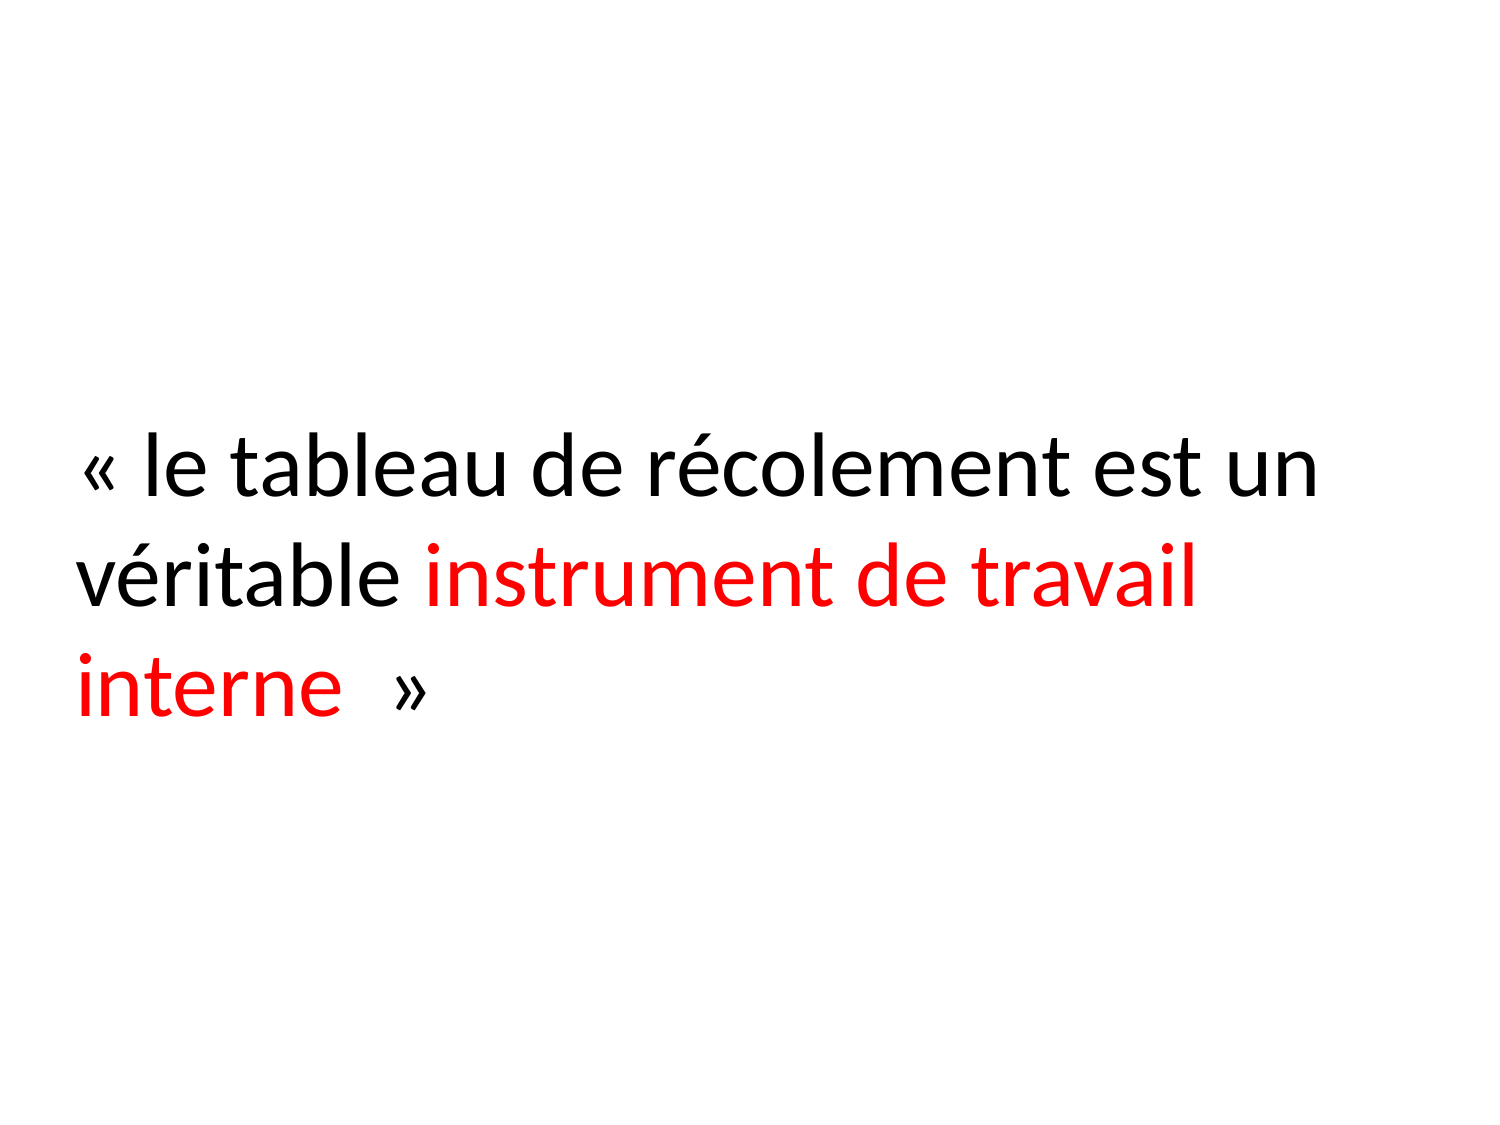

# « le tableau de récolement est un véritable instrument de travail interne  »